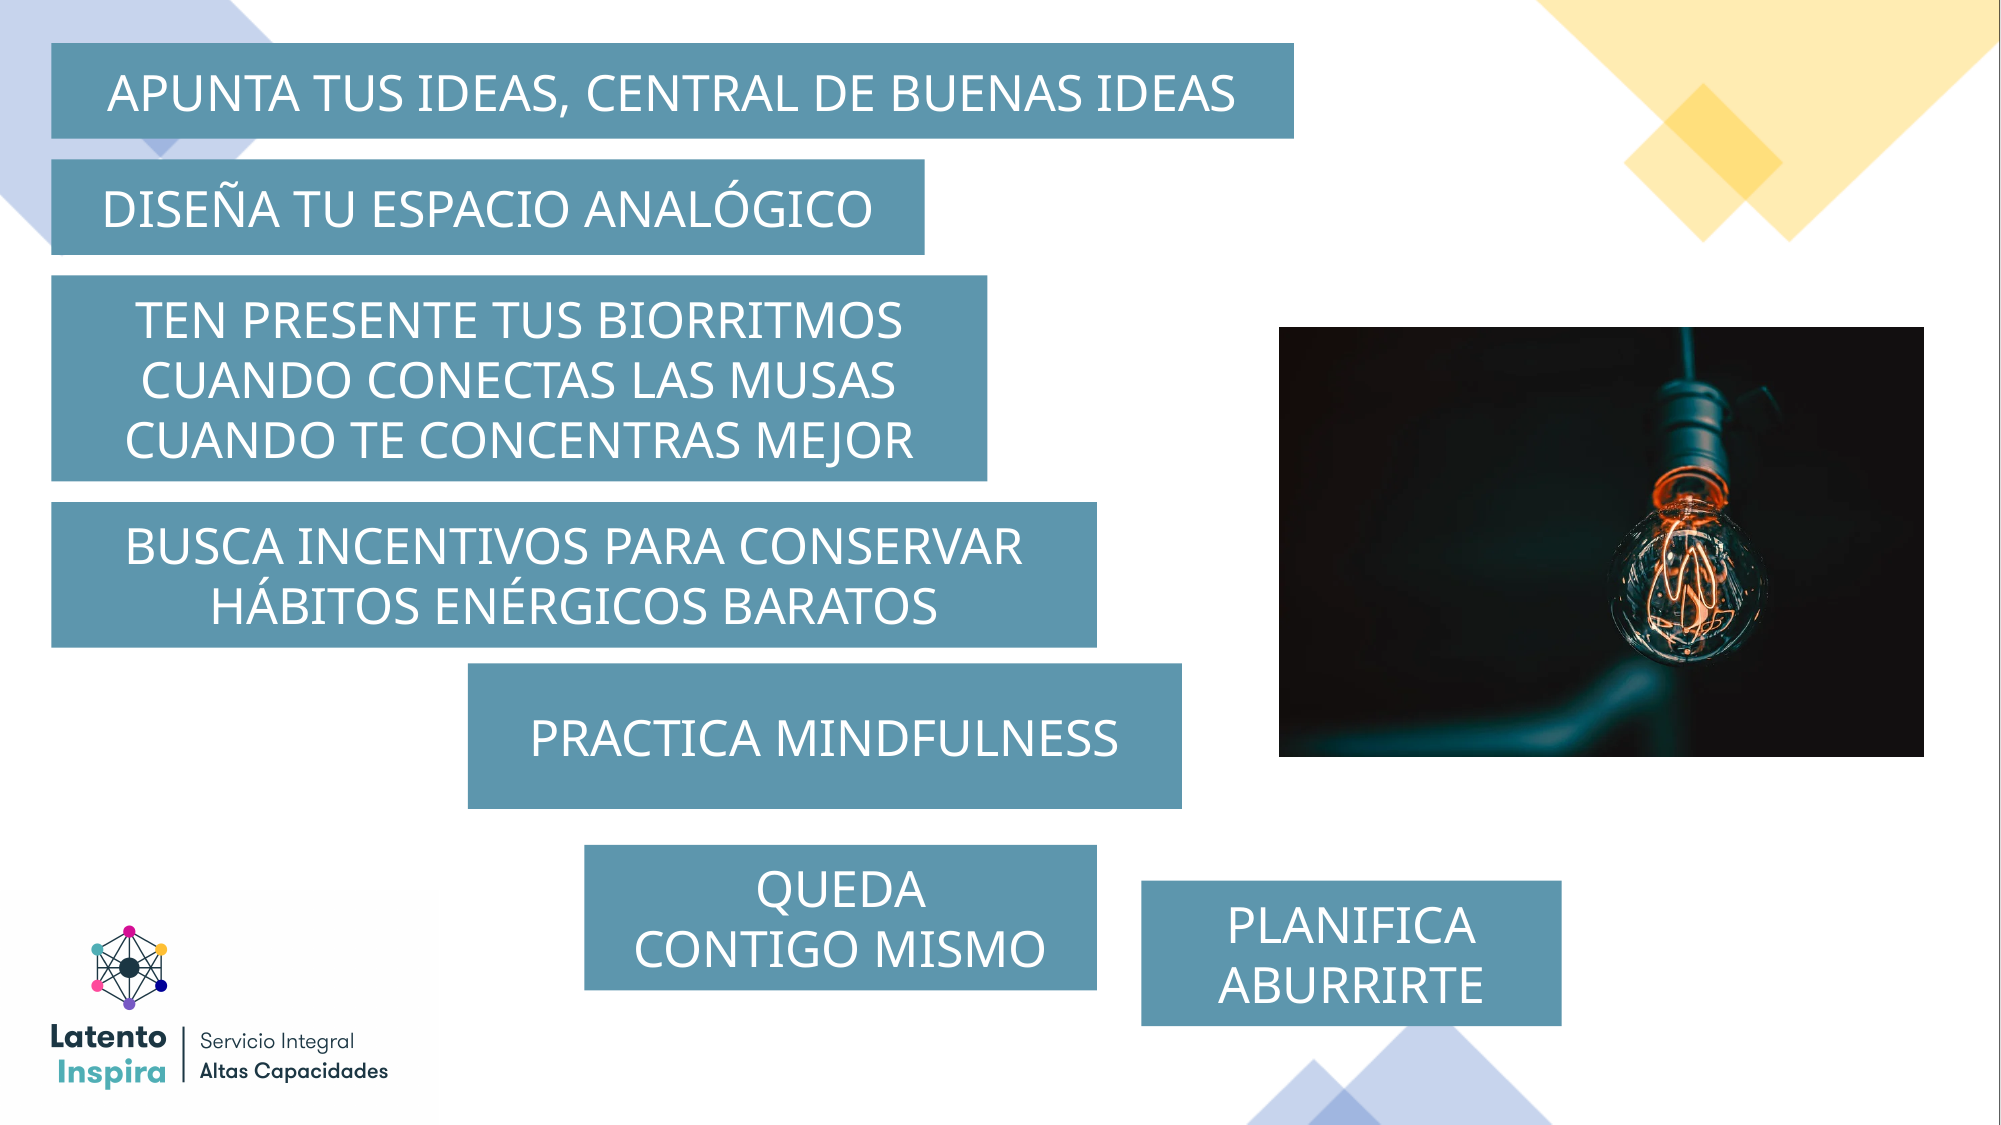

APUNTA TUS IDEAS, CENTRAL DE BUENAS IDEAS
DISEÑA TU ESPACIO ANALÓGICO
TEN PRESENTE TUS BIORRITMOS
CUANDO CONECTAS LAS MUSAS
CUANDO TE CONCENTRAS MEJOR
BUSCA INCENTIVOS PARA CONSERVAR HÁBITOS ENÉRGICOS BARATOS
PRACTICA MINDFULNESS
QUEDA
CONTIGO MISMO
PLANIFICA ABURRIRTE